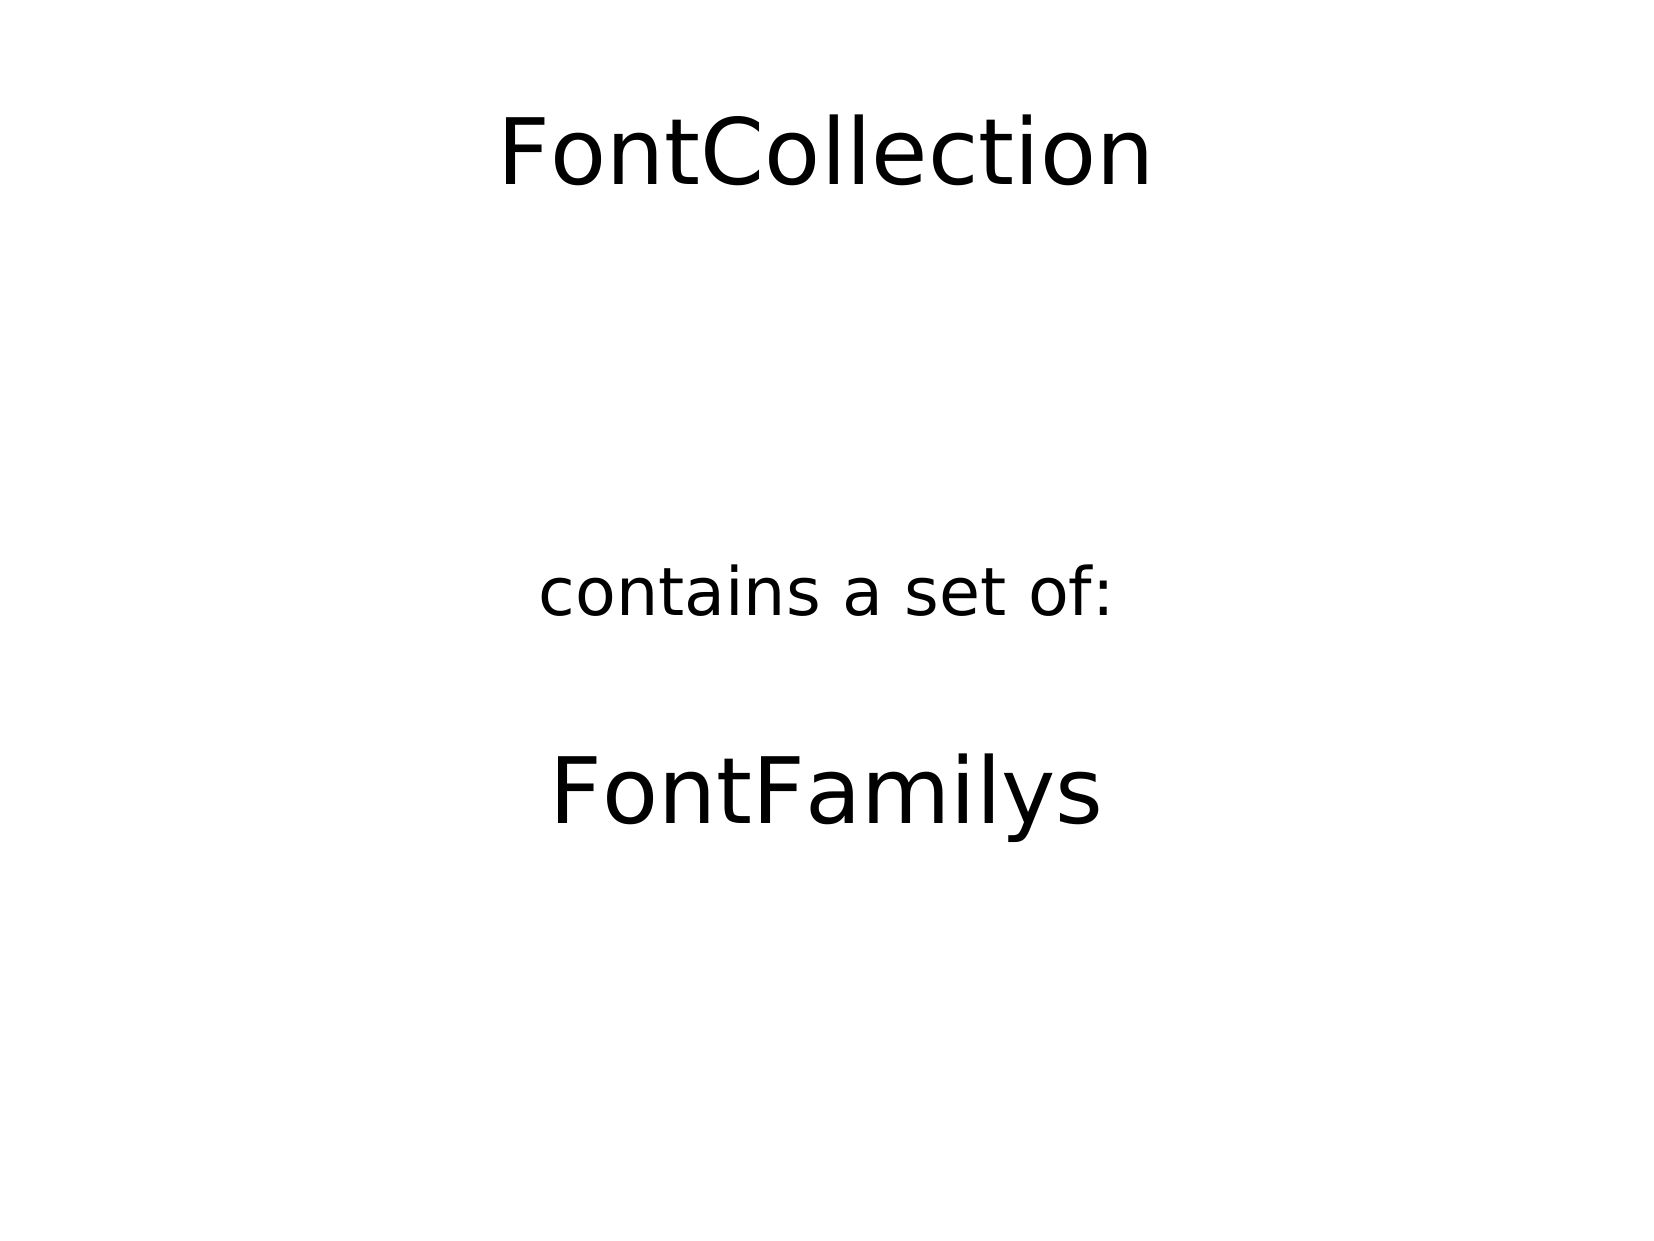

# FontCollection
contains a set of:
FontFamilys